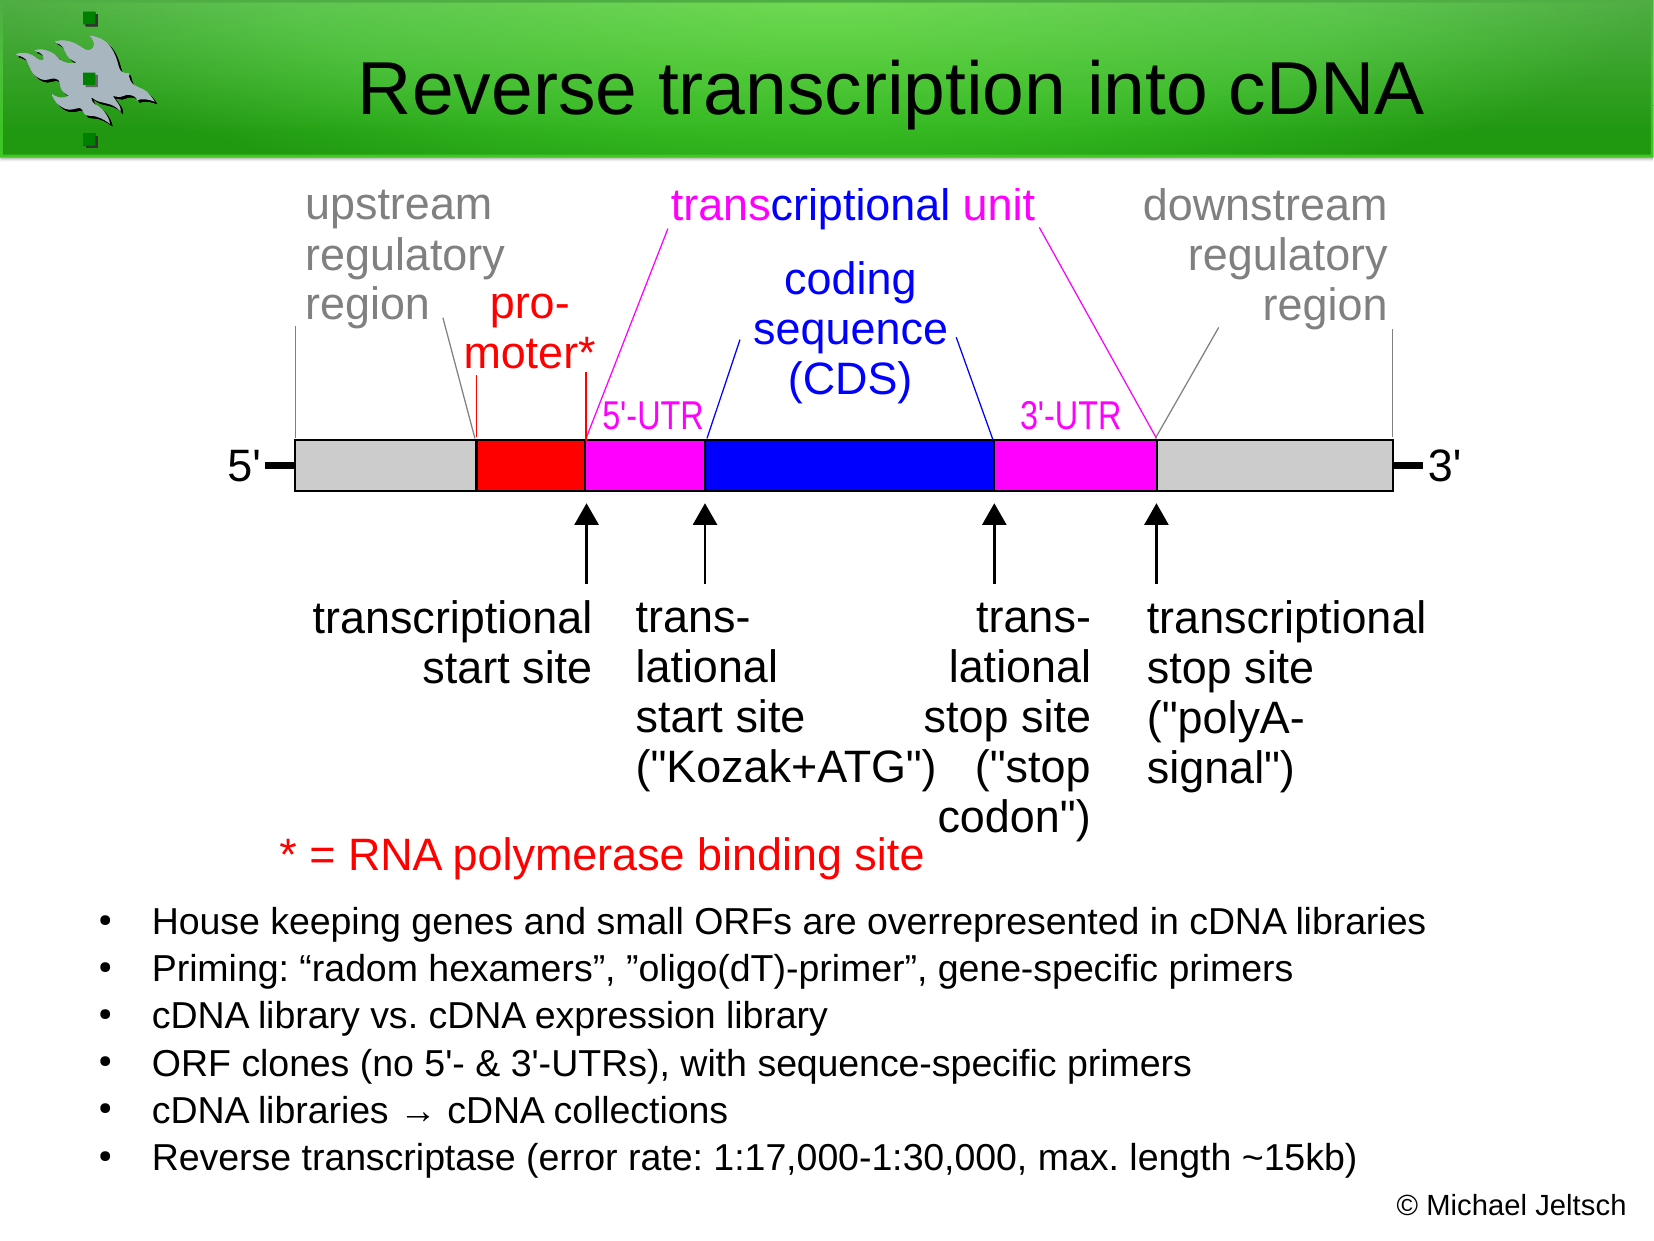

# Reverse transcription into cDNA
House keeping genes and small ORFs are overrepresented in cDNA libraries
Priming: “radom hexamers”, ”oligo(dT)-primer”, gene-specific primers
cDNA library vs. cDNA expression library
ORF clones (no 5'- & 3'-UTRs), with sequence-specific primers
cDNA libraries → cDNA collections
Reverse transcriptase (error rate: 1:17,000-1:30,000, max. length ~15kb)